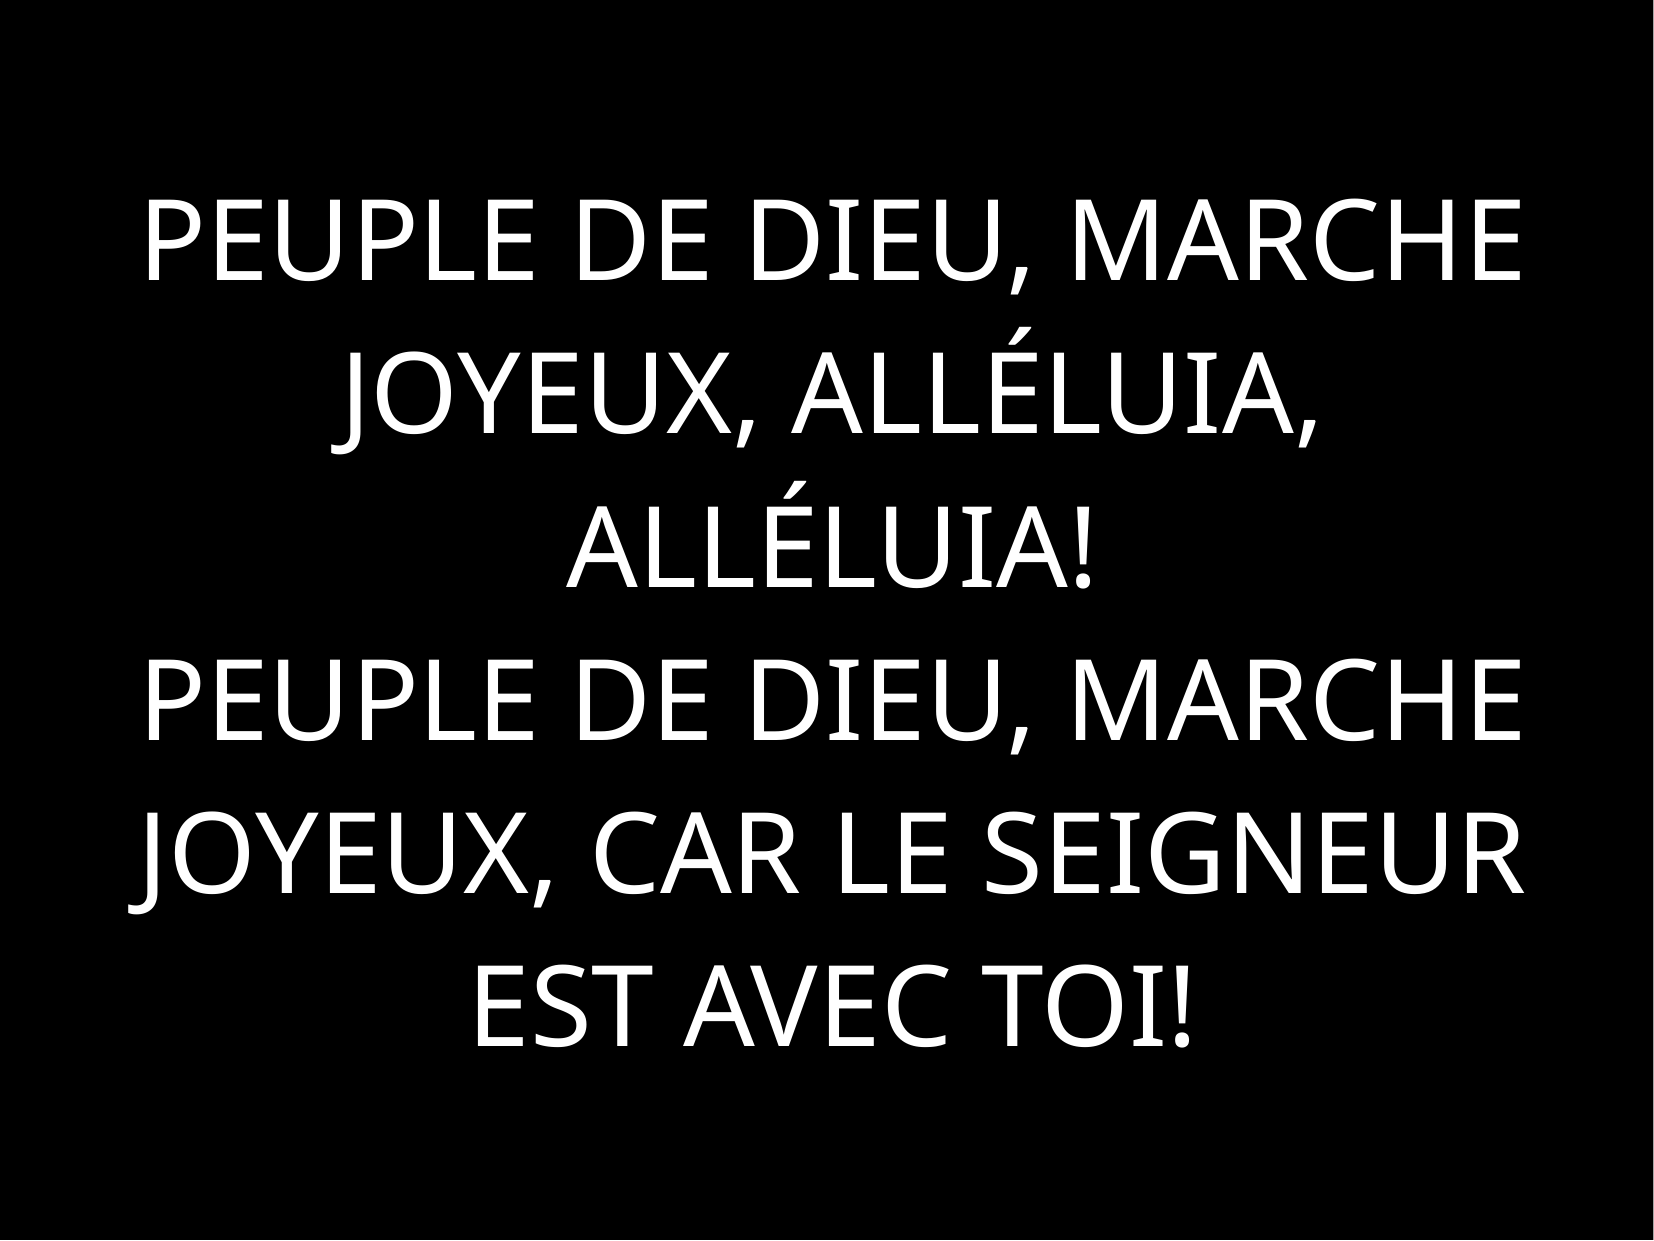

# PEUPLE DE DIEU, MARCHE JOYEUX, ALLÉLUIA, ALLÉLUIA!
PEUPLE DE DIEU, MARCHE JOYEUX, CAR LE SEIGNEUR EST AVEC TOI!